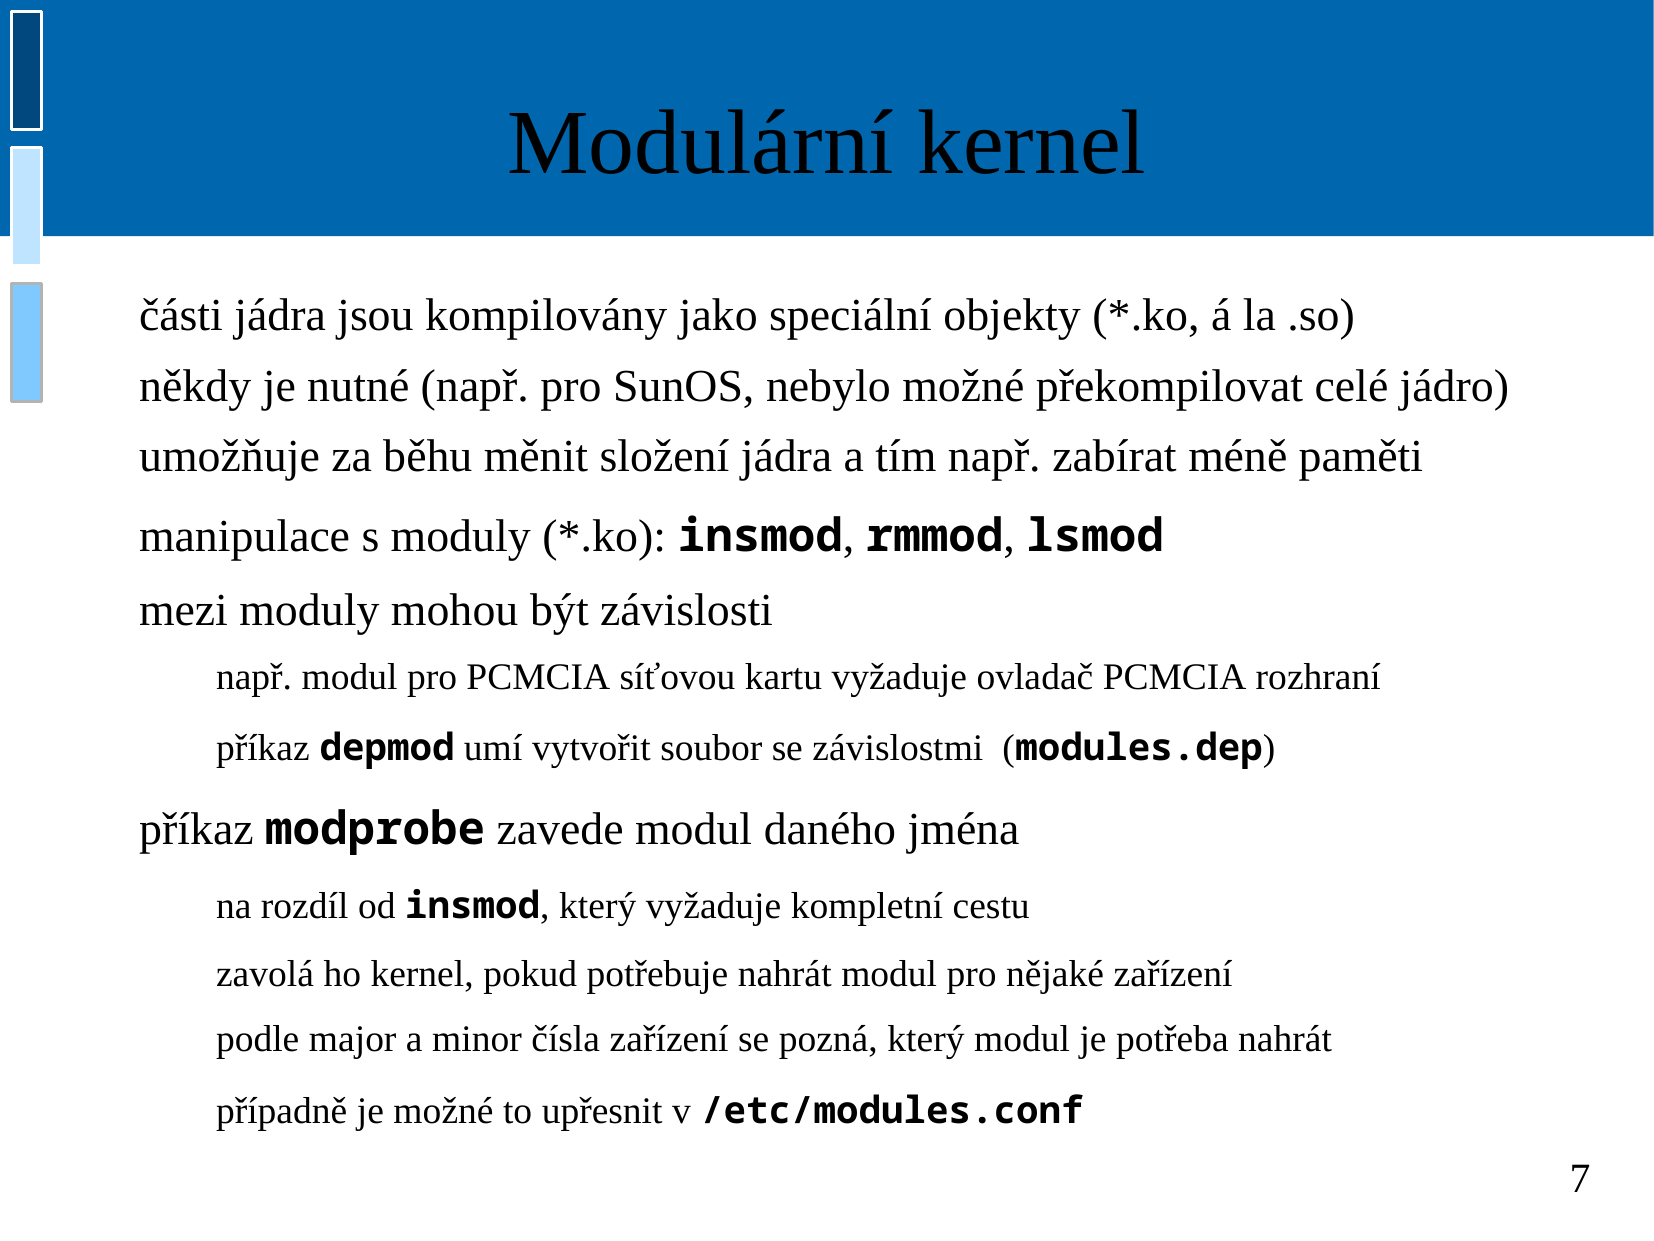

# Modulární kernel
části jádra jsou kompilovány jako speciální objekty (*.ko, á la .so)
někdy je nutné (např. pro SunOS, nebylo možné překompilovat celé jádro)
umožňuje za běhu měnit složení jádra a tím např. zabírat méně paměti
manipulace s moduly (*.ko): insmod, rmmod, lsmod
mezi moduly mohou být závislosti
např. modul pro PCMCIA síťovou kartu vyžaduje ovladač PCMCIA rozhraní
příkaz depmod umí vytvořit soubor se závislostmi (modules.dep)
příkaz modprobe zavede modul daného jména
na rozdíl od insmod, který vyžaduje kompletní cestu
zavolá ho kernel, pokud potřebuje nahrát modul pro nějaké zařízení
podle major a minor čísla zařízení se pozná, který modul je potřeba nahrát
případně je možné to upřesnit v /etc/modules.conf